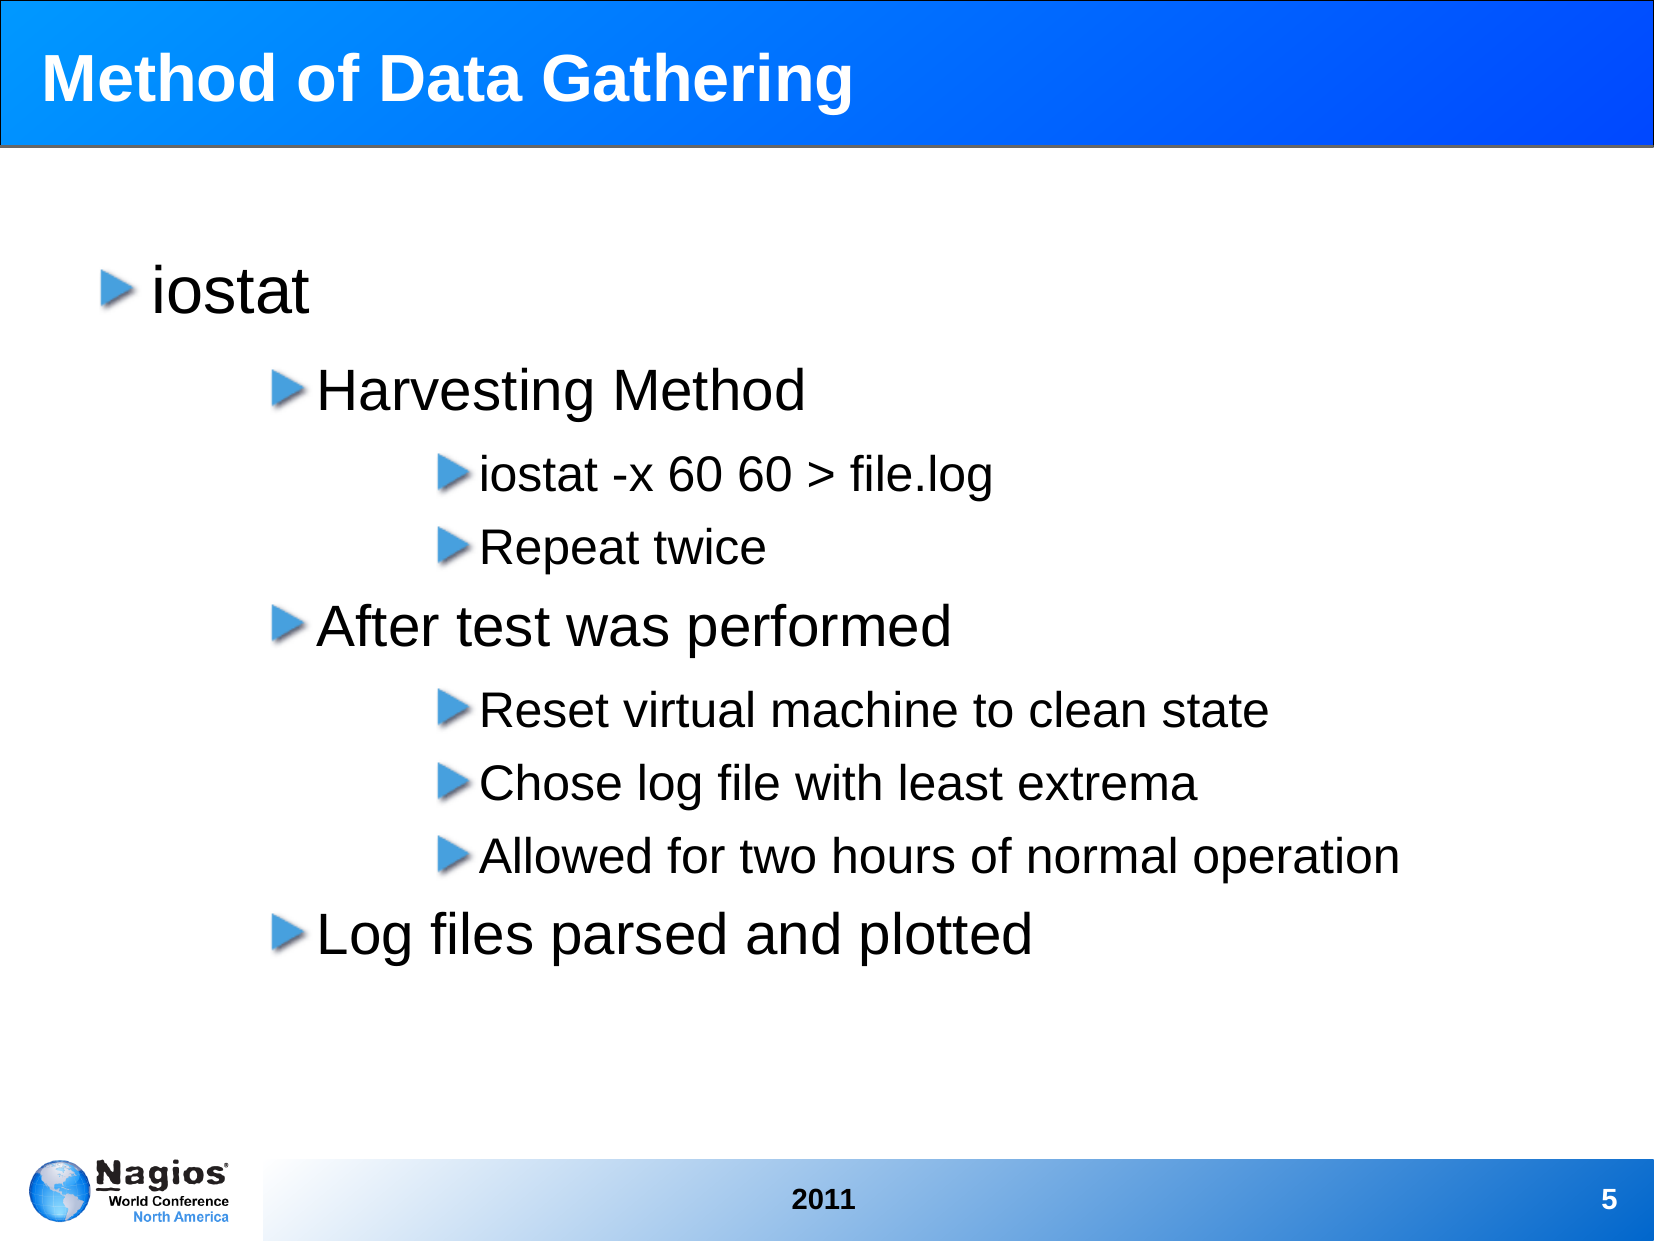

# Method of Data Gathering
iostat
Harvesting Method
iostat -x 60 60 > file.log
Repeat twice
After test was performed
Reset virtual machine to clean state
Chose log file with least extrema
Allowed for two hours of normal operation
Log files parsed and plotted
2011
5